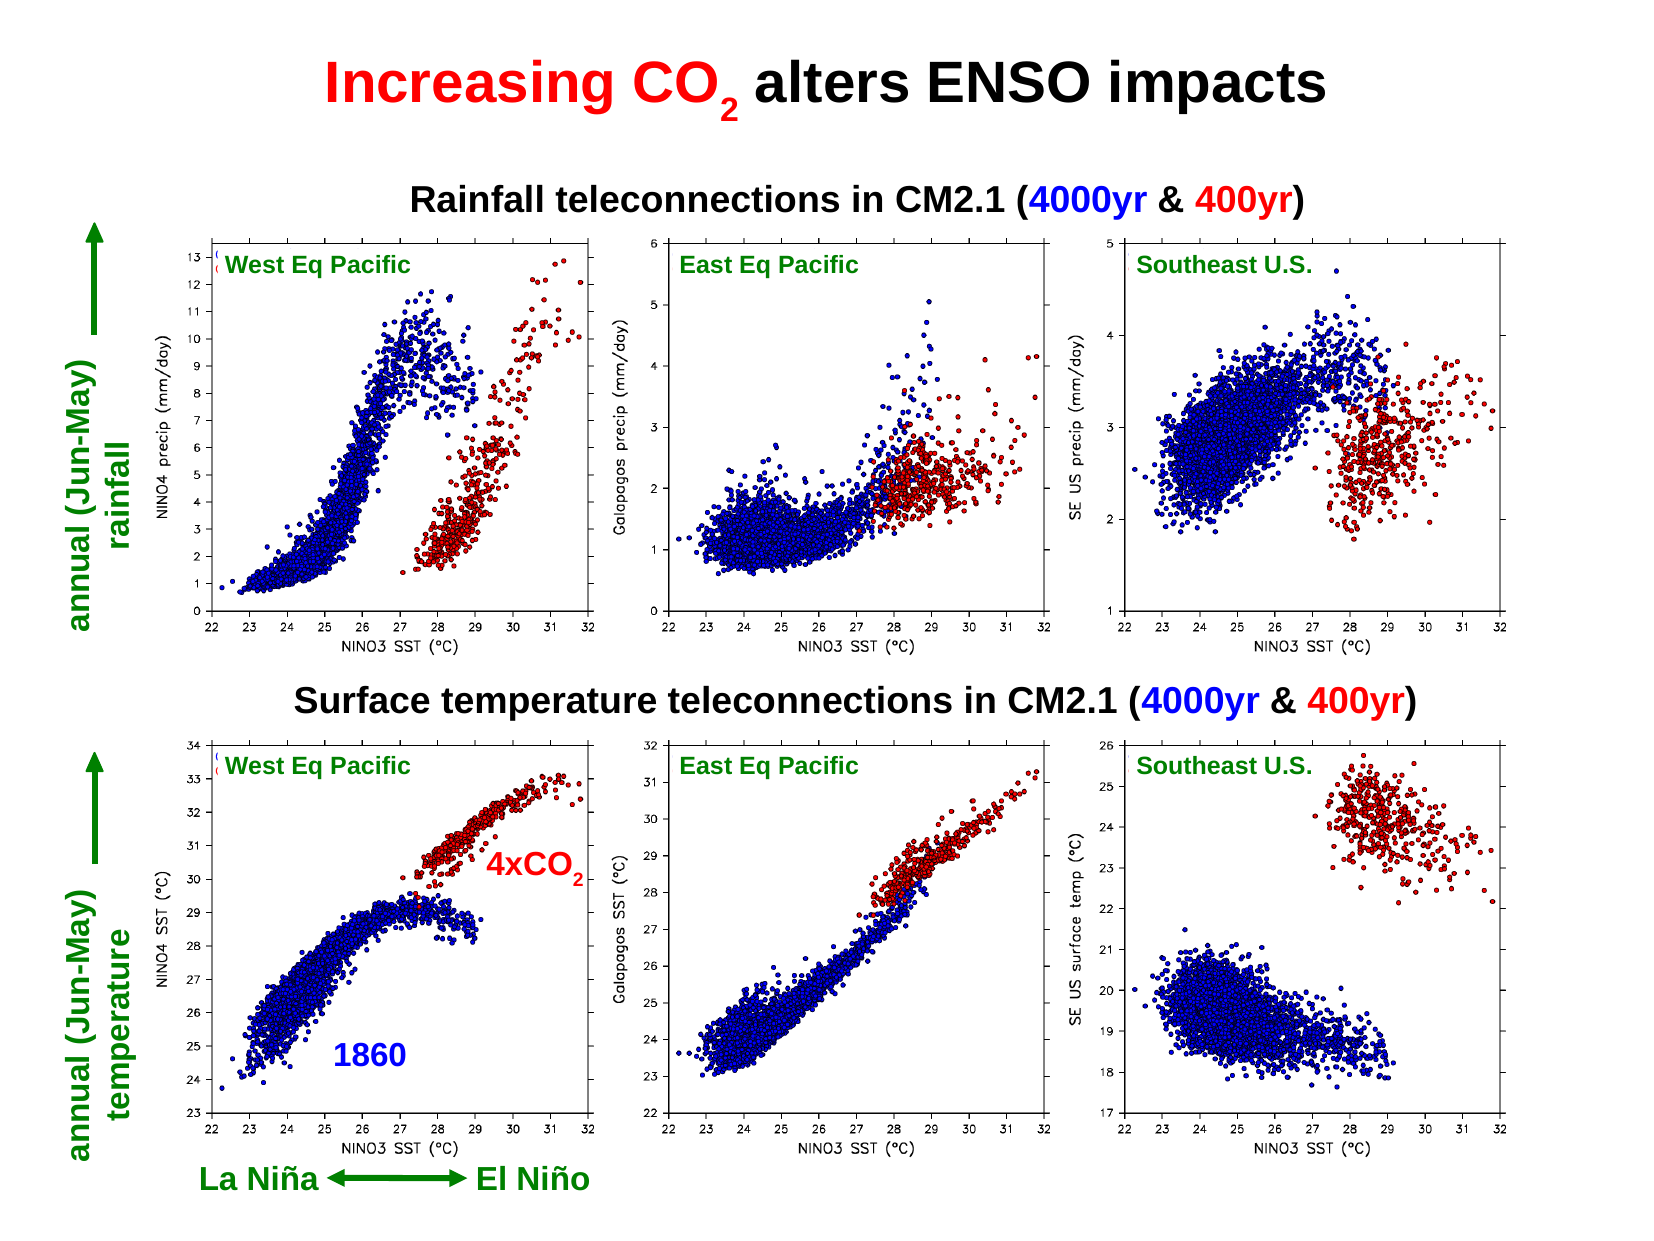

Increasing CO2 alters ENSO impacts
Rainfall teleconnections in CM2.1 (4000yr & 400yr)
annual (Jun-May)
rainfall
 West Eq Pacific
 East Eq Pacific
 Southeast U.S.
Temperature teleconnections
Surface temperature teleconnections in CM2.1 (4000yr & 400yr)
 West Eq Pacific
 East Eq Pacific
 Southeast U.S.
annual (Jun-May)
temperature
4xCO2
1860
La Niña
El Niño